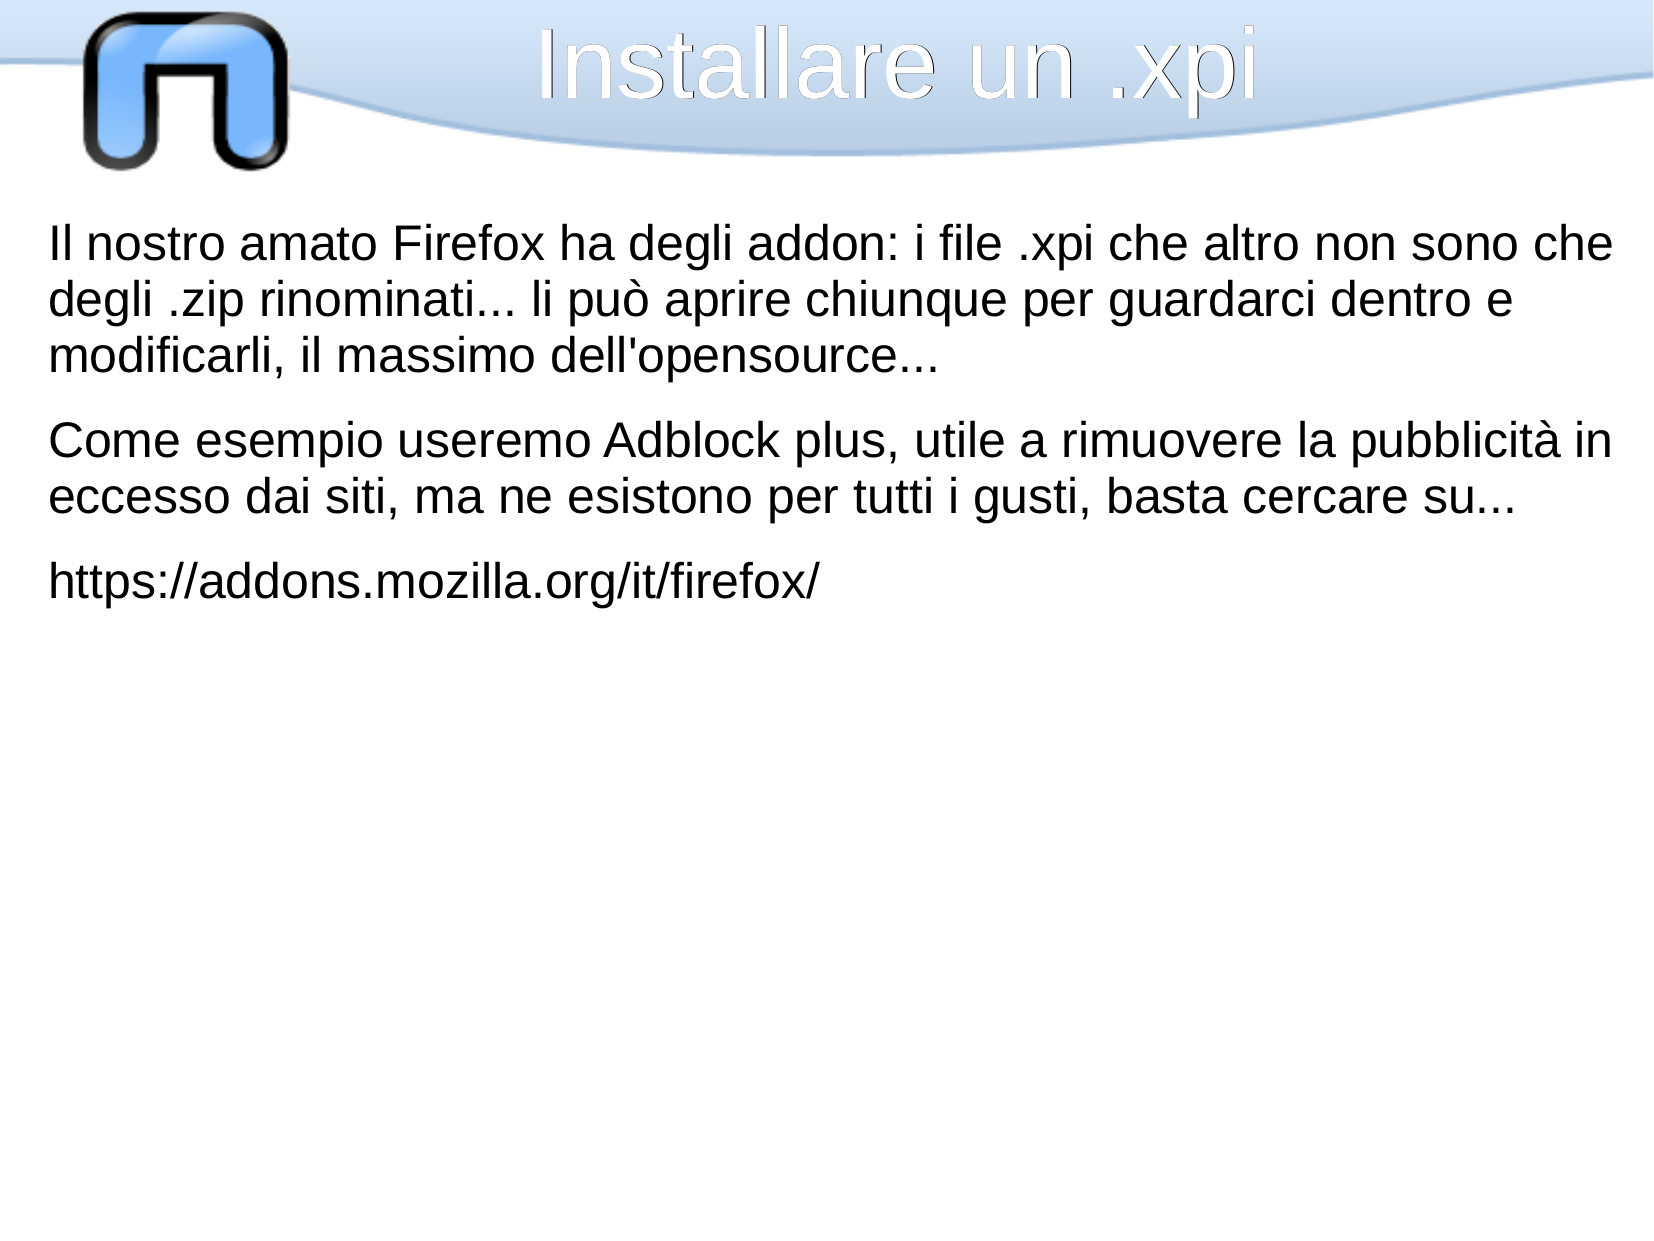

Installare un .xpi
# Il nostro amato Firefox ha degli addon: i file .xpi che altro non sono che degli .zip rinominati... li può aprire chiunque per guardarci dentro e modificarli, il massimo dell'opensource...
Come esempio useremo Adblock plus, utile a rimuovere la pubblicità in eccesso dai siti, ma ne esistono per tutti i gusti, basta cercare su...
https://addons.mozilla.org/it/firefox/